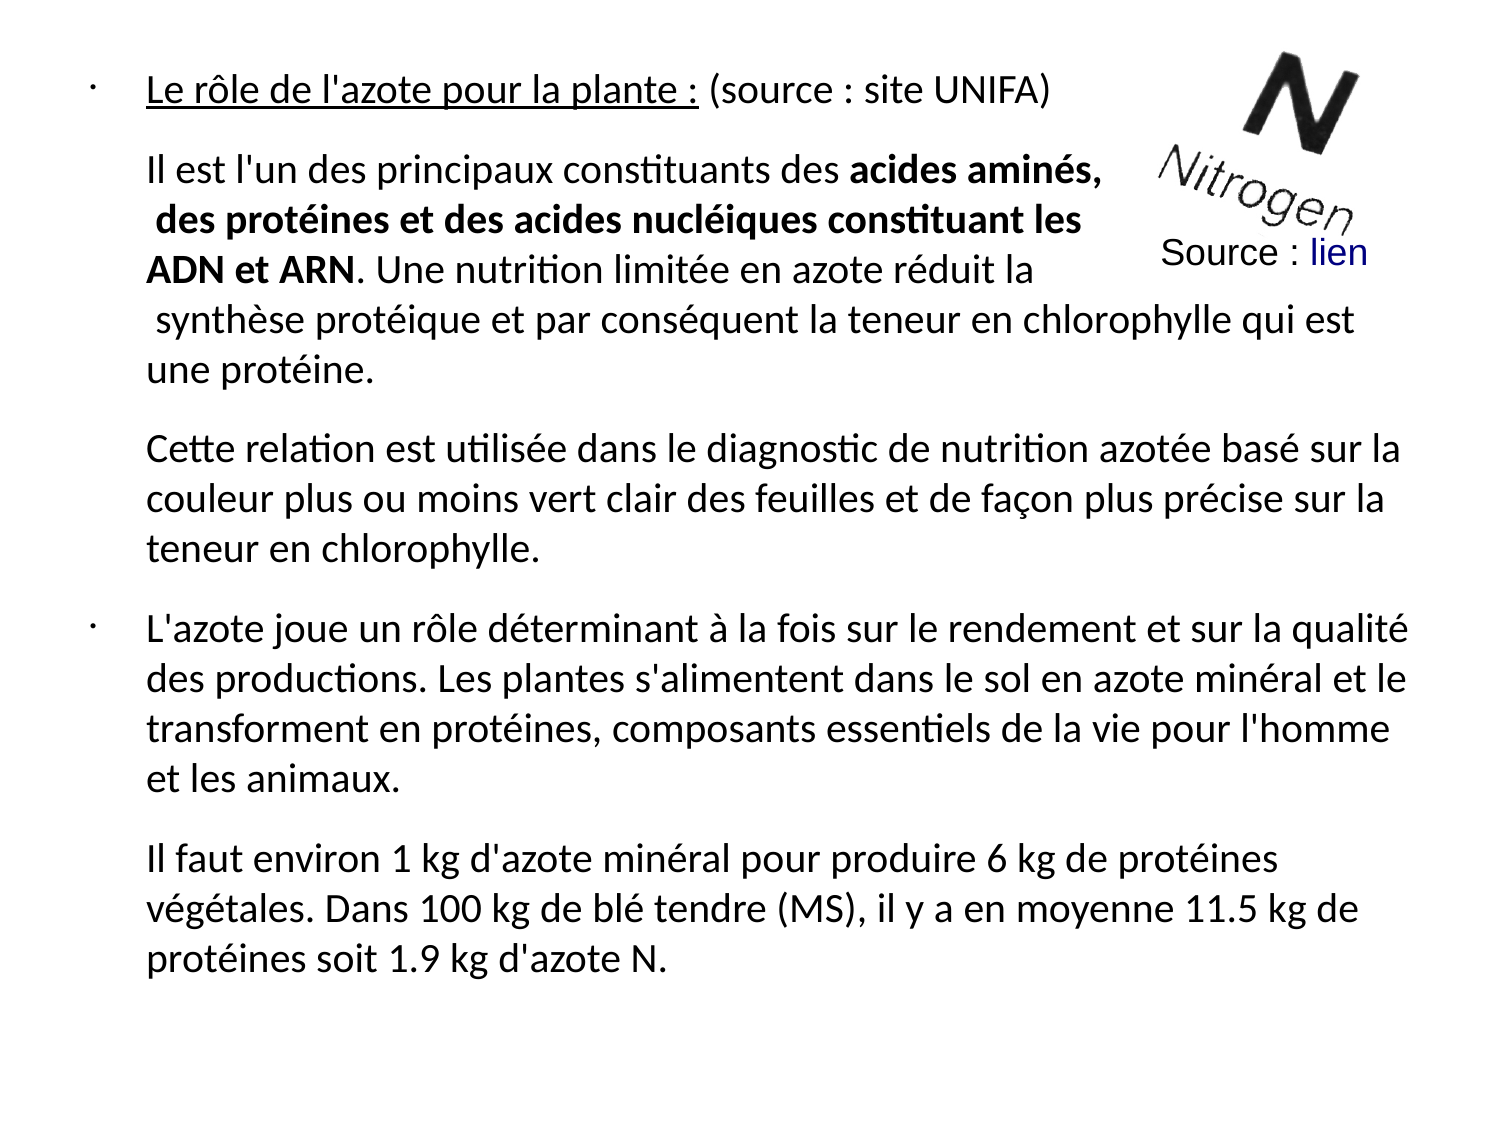

# Le rôle de l'azote pour la plante : (source : site UNIFA)
Il est l'un des principaux constituants des acides aminés,
 des protéines et des acides nucléiques constituant les
ADN et ARN. Une nutrition limitée en azote réduit la
 synthèse protéique et par conséquent la teneur en chlorophylle qui est une protéine.
Cette relation est utilisée dans le diagnostic de nutrition azotée basé sur la couleur plus ou moins vert clair des feuilles et de façon plus précise sur la teneur en chlorophylle.
L'azote joue un rôle déterminant à la fois sur le rendement et sur la qualité des productions. Les plantes s'alimentent dans le sol en azote minéral et le transforment en protéines, composants essentiels de la vie pour l'homme et les animaux.
Il faut environ 1 kg d'azote minéral pour produire 6 kg de protéines végétales. Dans 100 kg de blé tendre (MS), il y a en moyenne 11.5 kg de protéines soit 1.9 kg d'azote N.
Source : lien